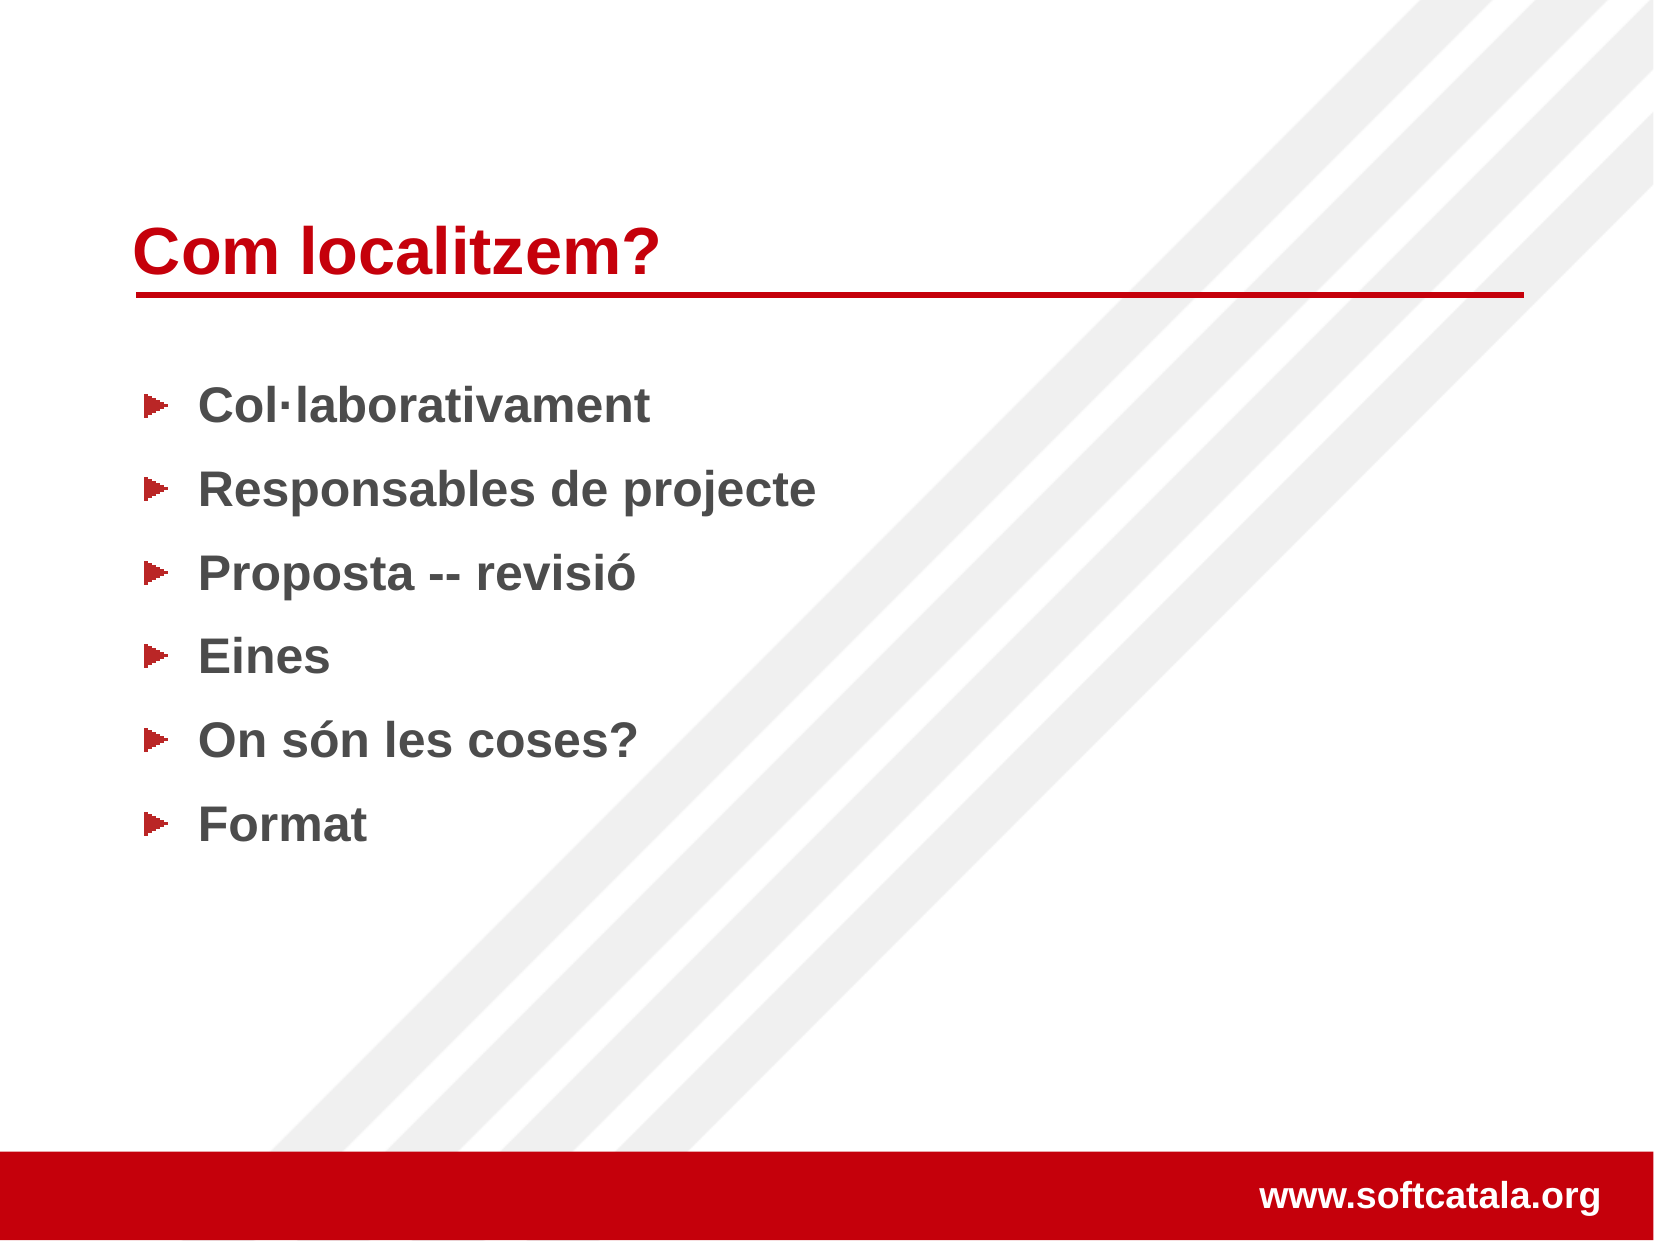

Com localitzem?
Col·laborativament
Responsables de projecte
Proposta -- revisió
Eines
On són les coses?
Format
 www.softcatala.org